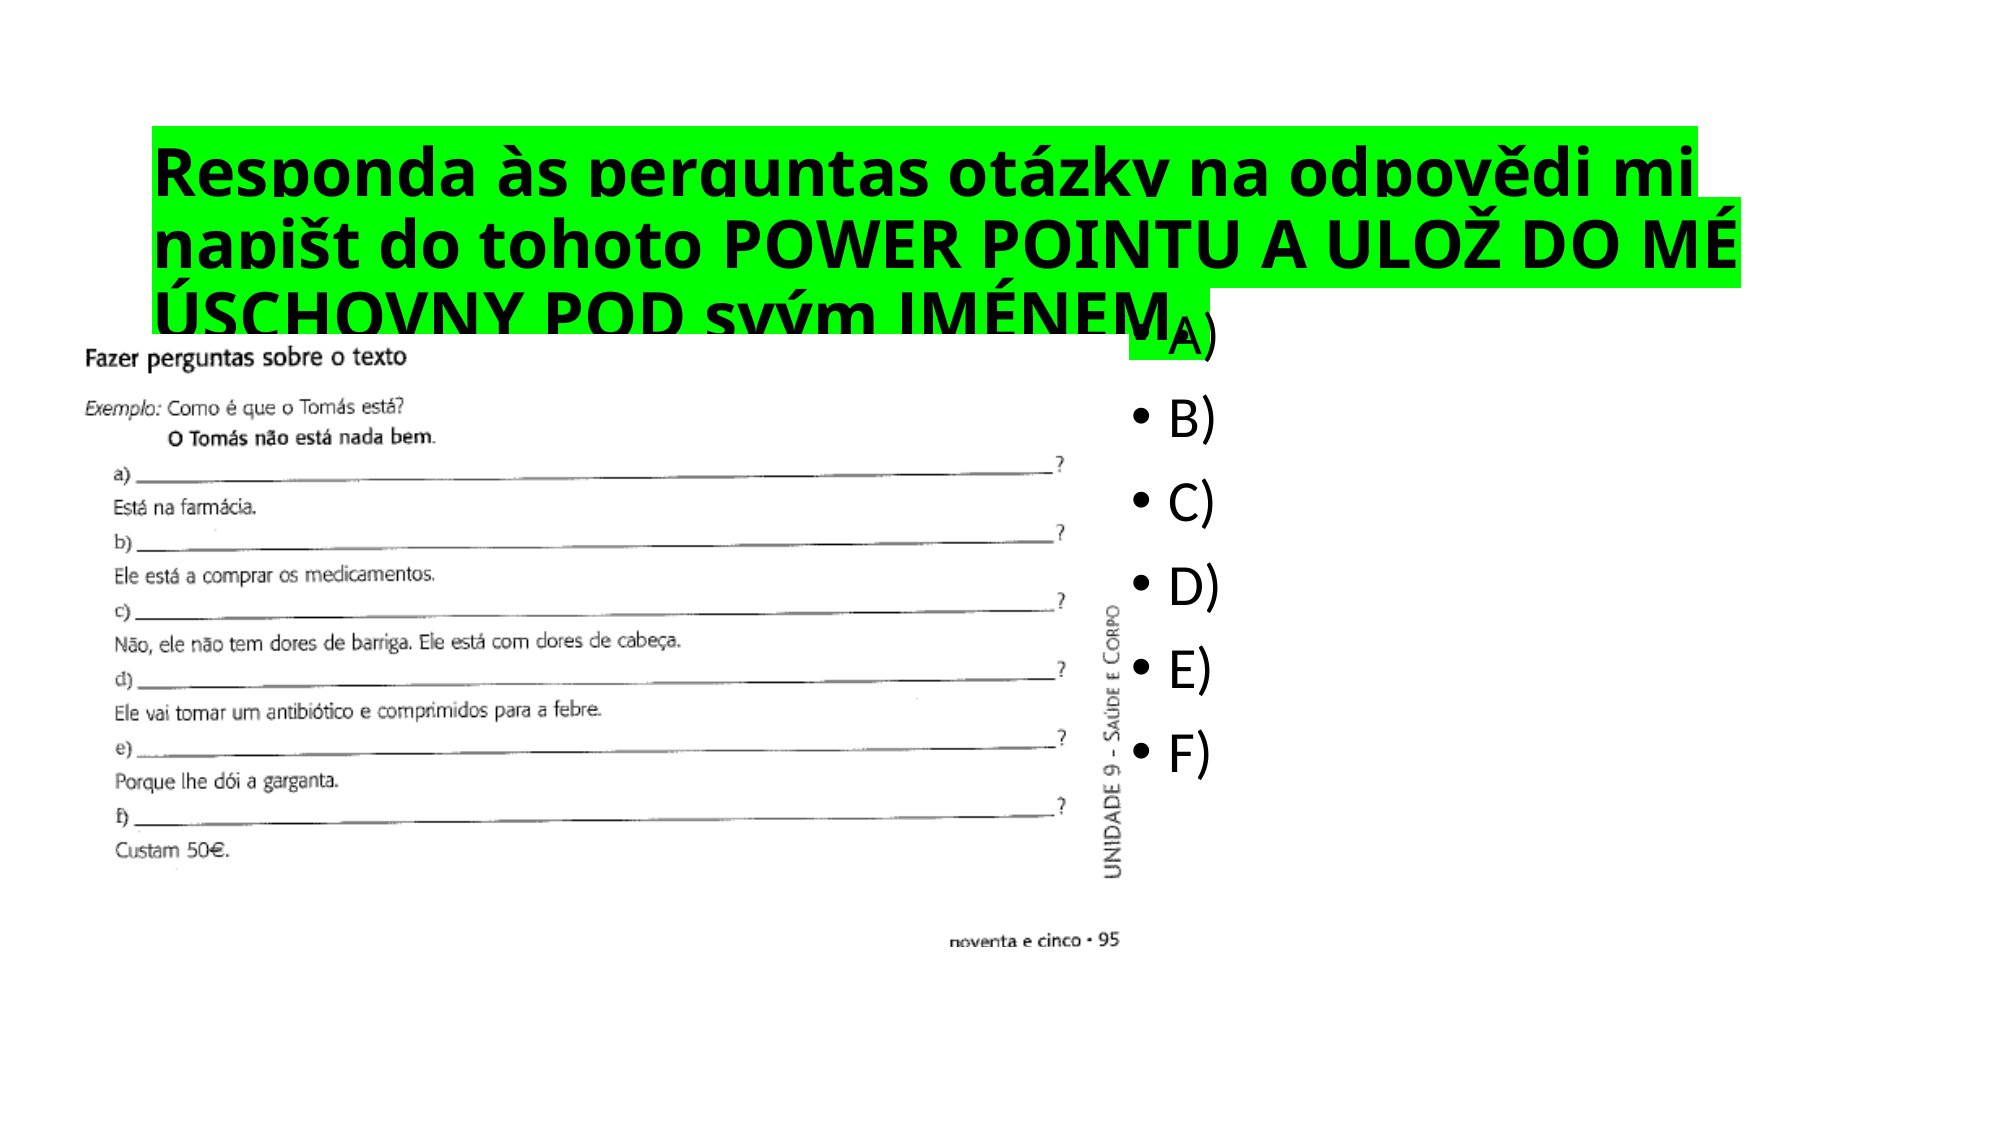

# Responda às perguntas otázky na odpovědi mi napišt do tohoto POWER POINTU A ULOŽ DO MÉ ÚSCHOVNY POD svým JMÉNEM.
A)
B)
C)
D)
E)
F)